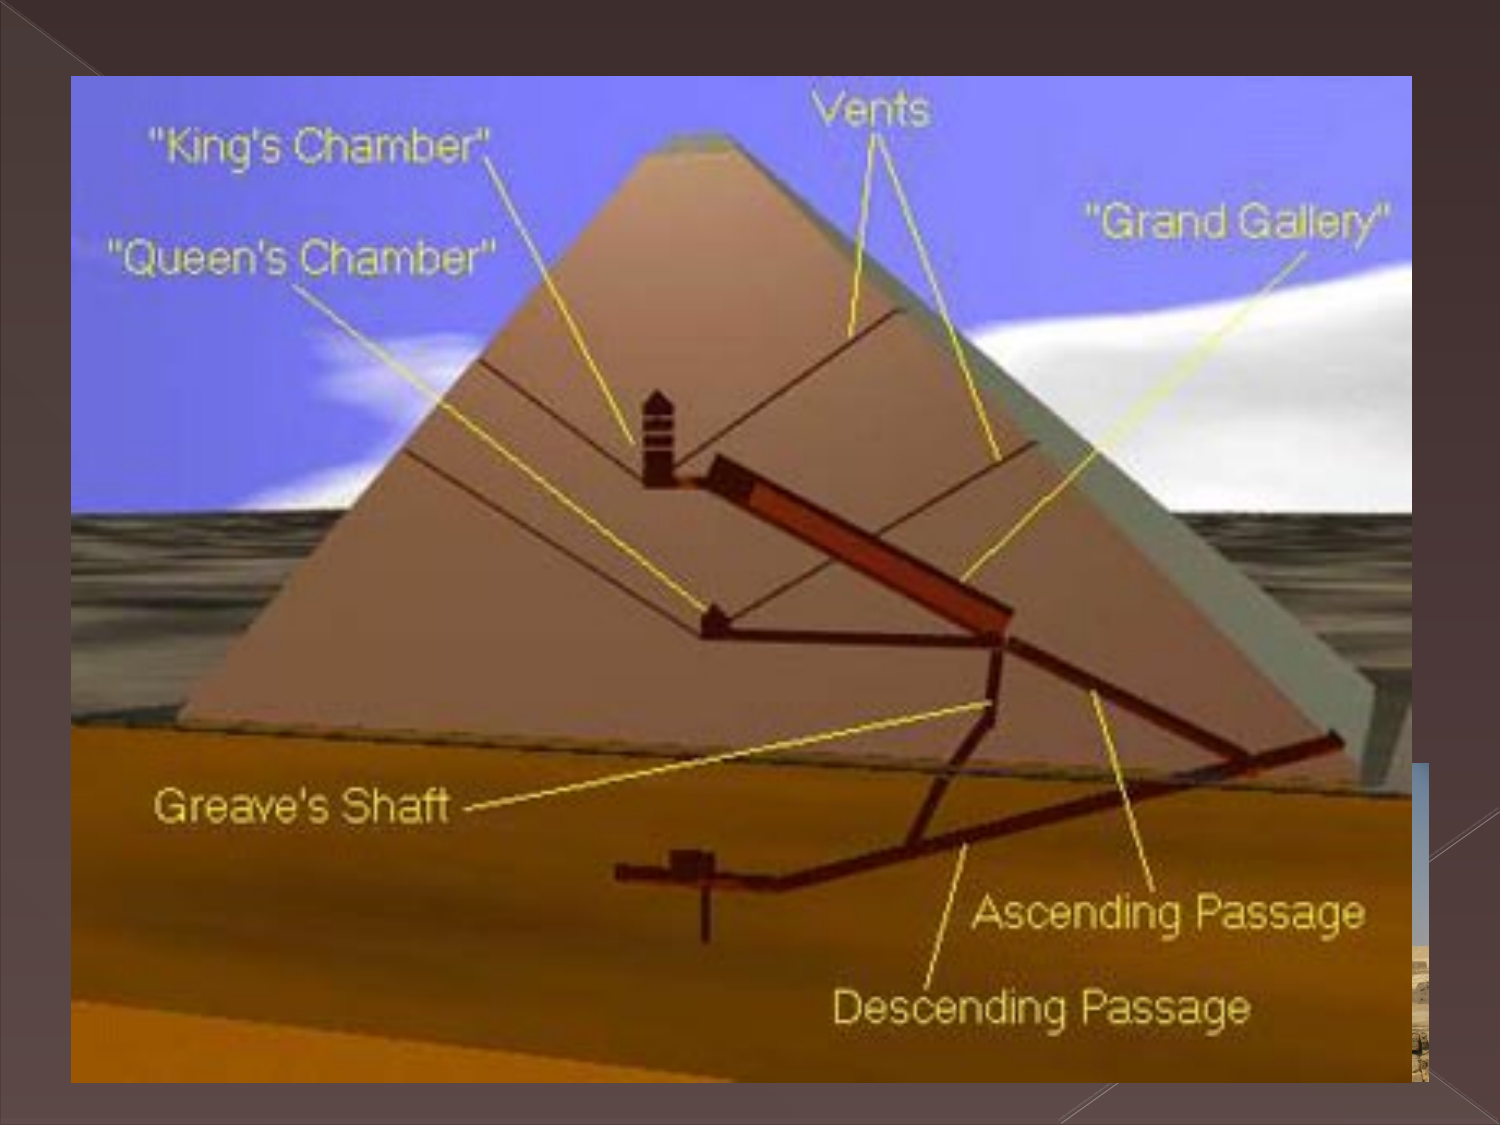

# The great pyramid of Giza
Pharaon Khofu – 20 years
23 years – entire project
2,300,000 building blocks – each 2.5 tons
Built by workers, not slaves
3 burial rooms (underground, queen‘s chamber, king‘s chamber)